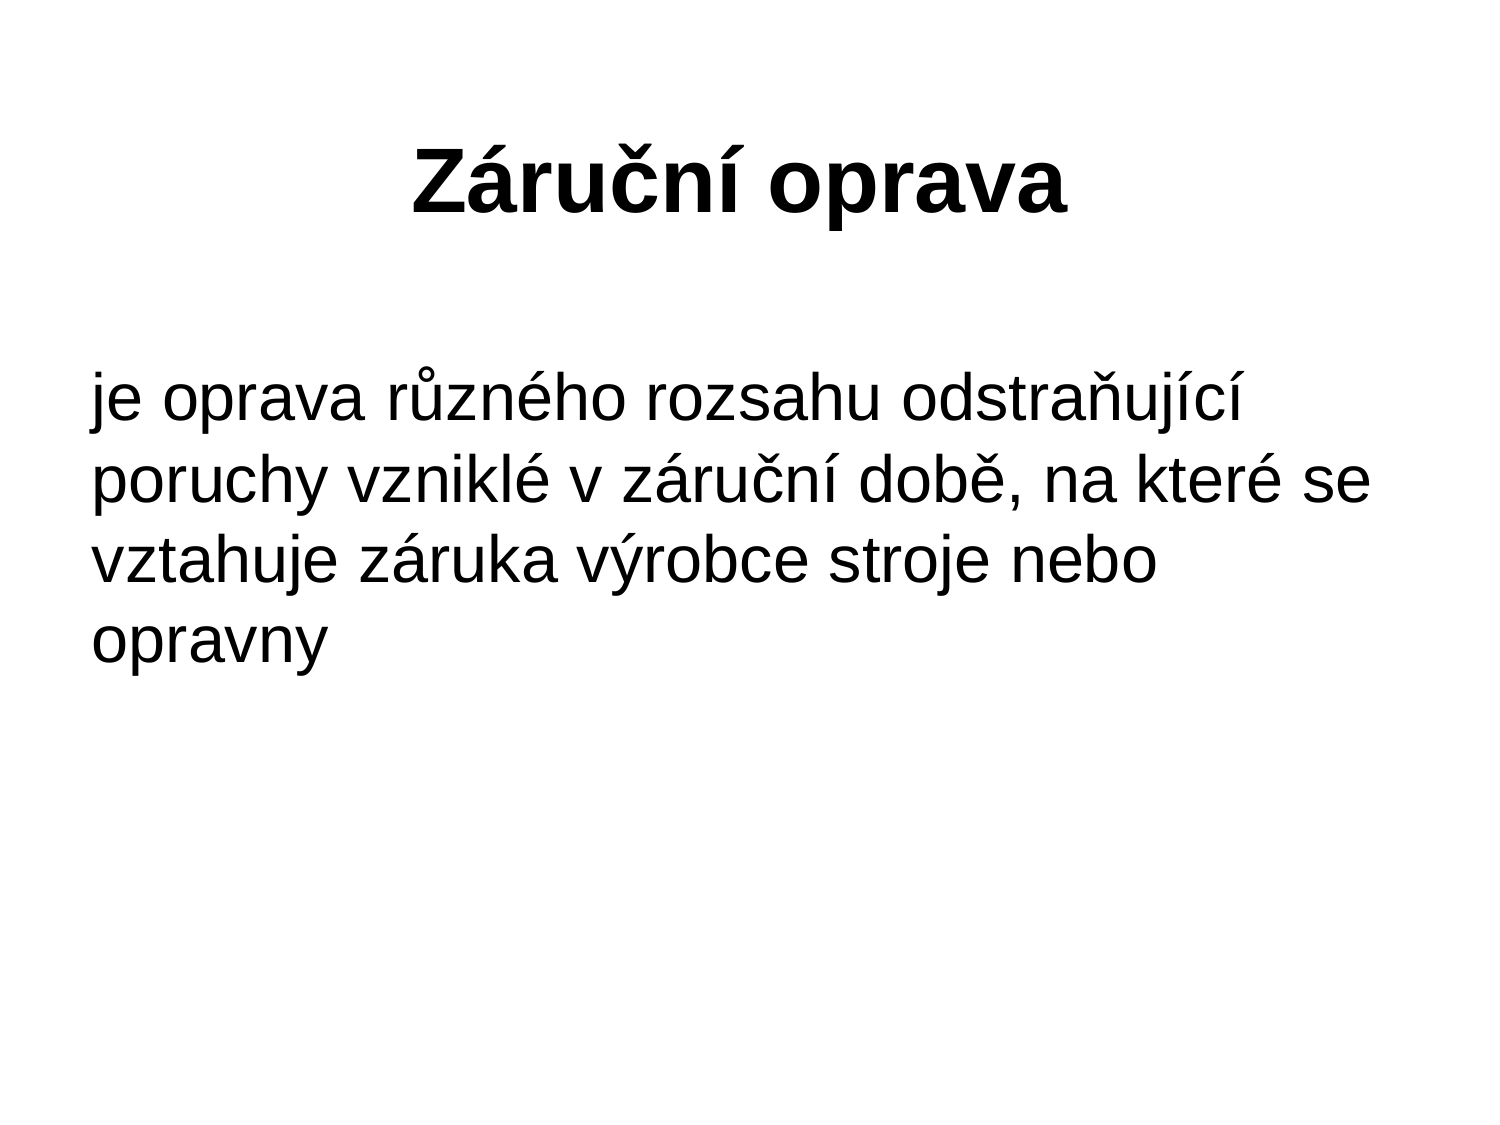

# Záruční oprava
je oprava různého rozsahu odstraňující poruchy vzniklé v záruční době, na které se vztahuje záruka výrobce stroje nebo opravny